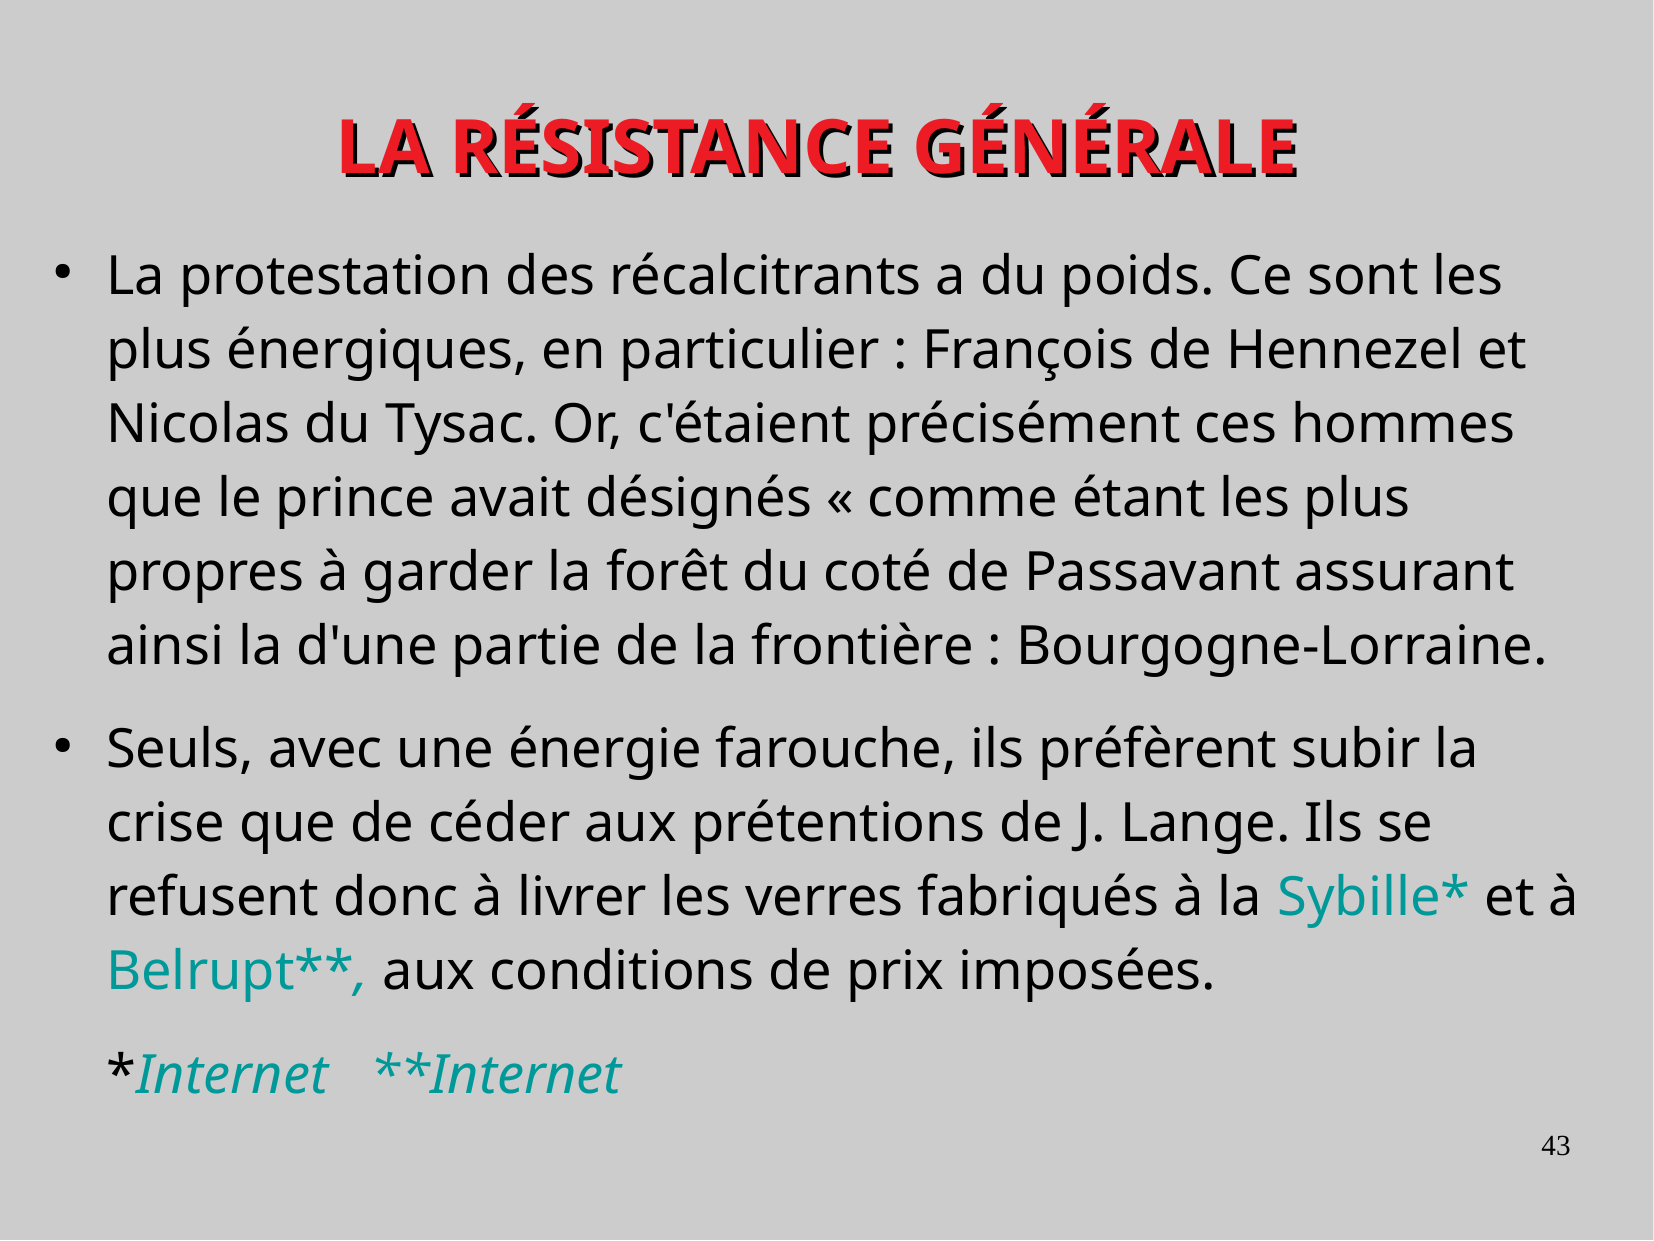

# LA RÉSISTANCE GÉNÉRALE
La protestation des récalcitrants a du poids. Ce sont les plus énergiques, en particulier : François de Hennezel et Nicolas du Tysac. Or, c'étaient précisément ces hommes que le prince avait désignés « comme étant les plus propres à garder la forêt du coté de Passavant assurant ainsi la d'une partie de la frontière : Bourgogne-Lorraine.
Seuls, avec une énergie farouche, ils préfèrent subir la crise que de céder aux prétentions de J. Lange. Ils se refusent donc à livrer les verres fabriqués à la Sybille* et à Belrupt**, aux conditions de prix imposées.
*Internet **Internet
43